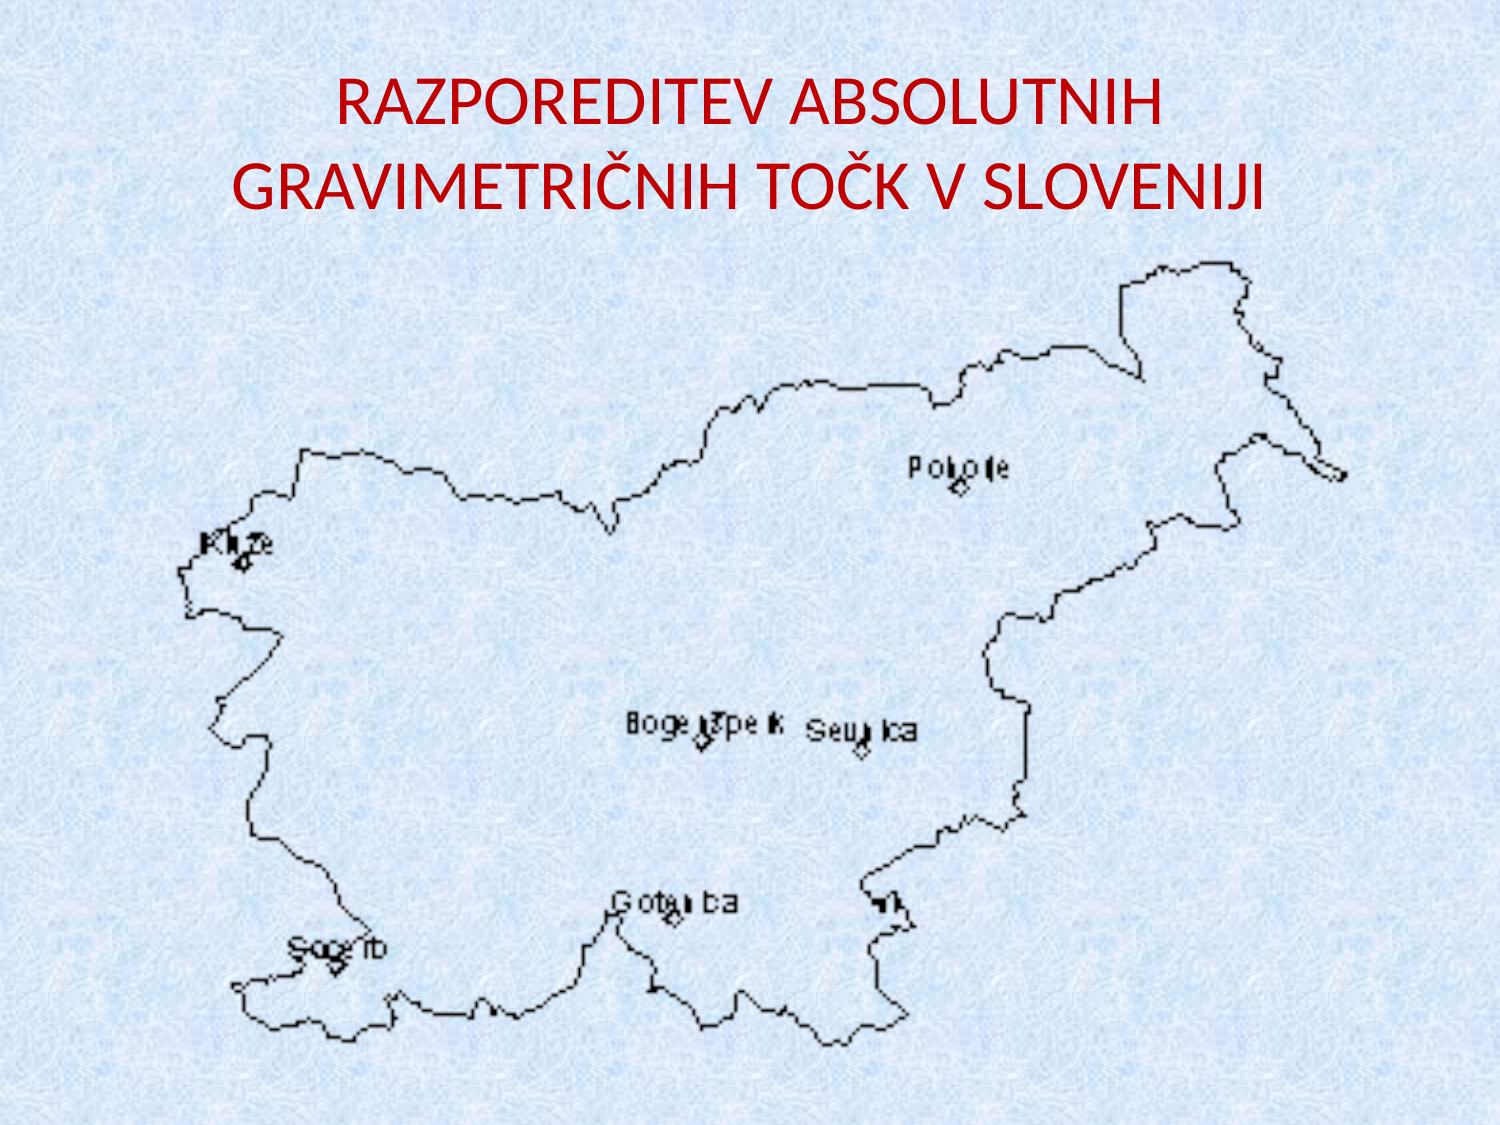

# RAZPOREDITEV ABSOLUTNIH GRAVIMETRIČNIH TOČK V SLOVENIJI